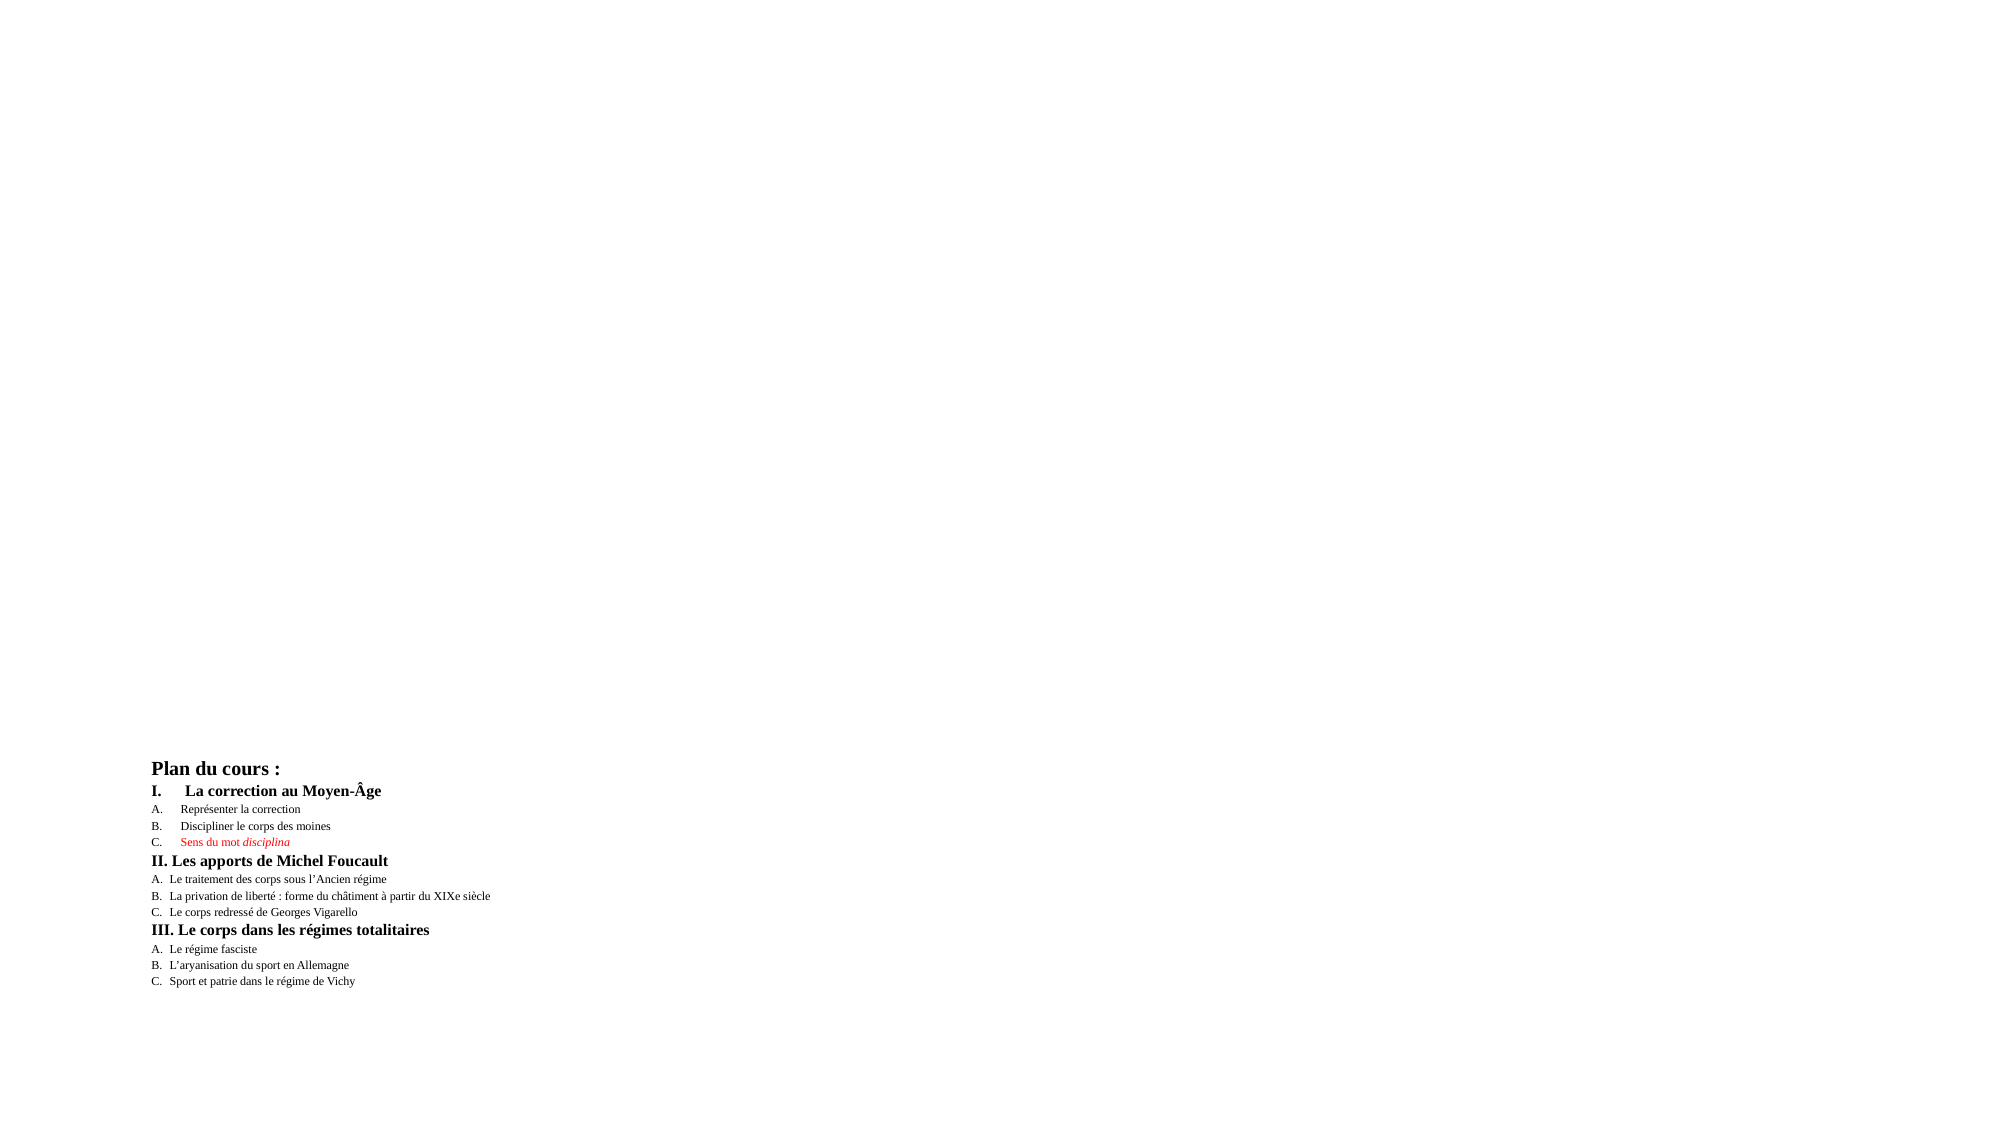

# Plan du cours :
La correction au Moyen-Âge
Représenter la correction
Discipliner le corps des moines
Sens du mot disciplina
II. Les apports de Michel Foucault
Le traitement des corps sous l’Ancien régime
La privation de liberté : forme du châtiment à partir du XIXe siècle
Le corps redressé de Georges Vigarello
III. Le corps dans les régimes totalitaires
Le régime fasciste
L’aryanisation du sport en Allemagne
Sport et patrie dans le régime de Vichy